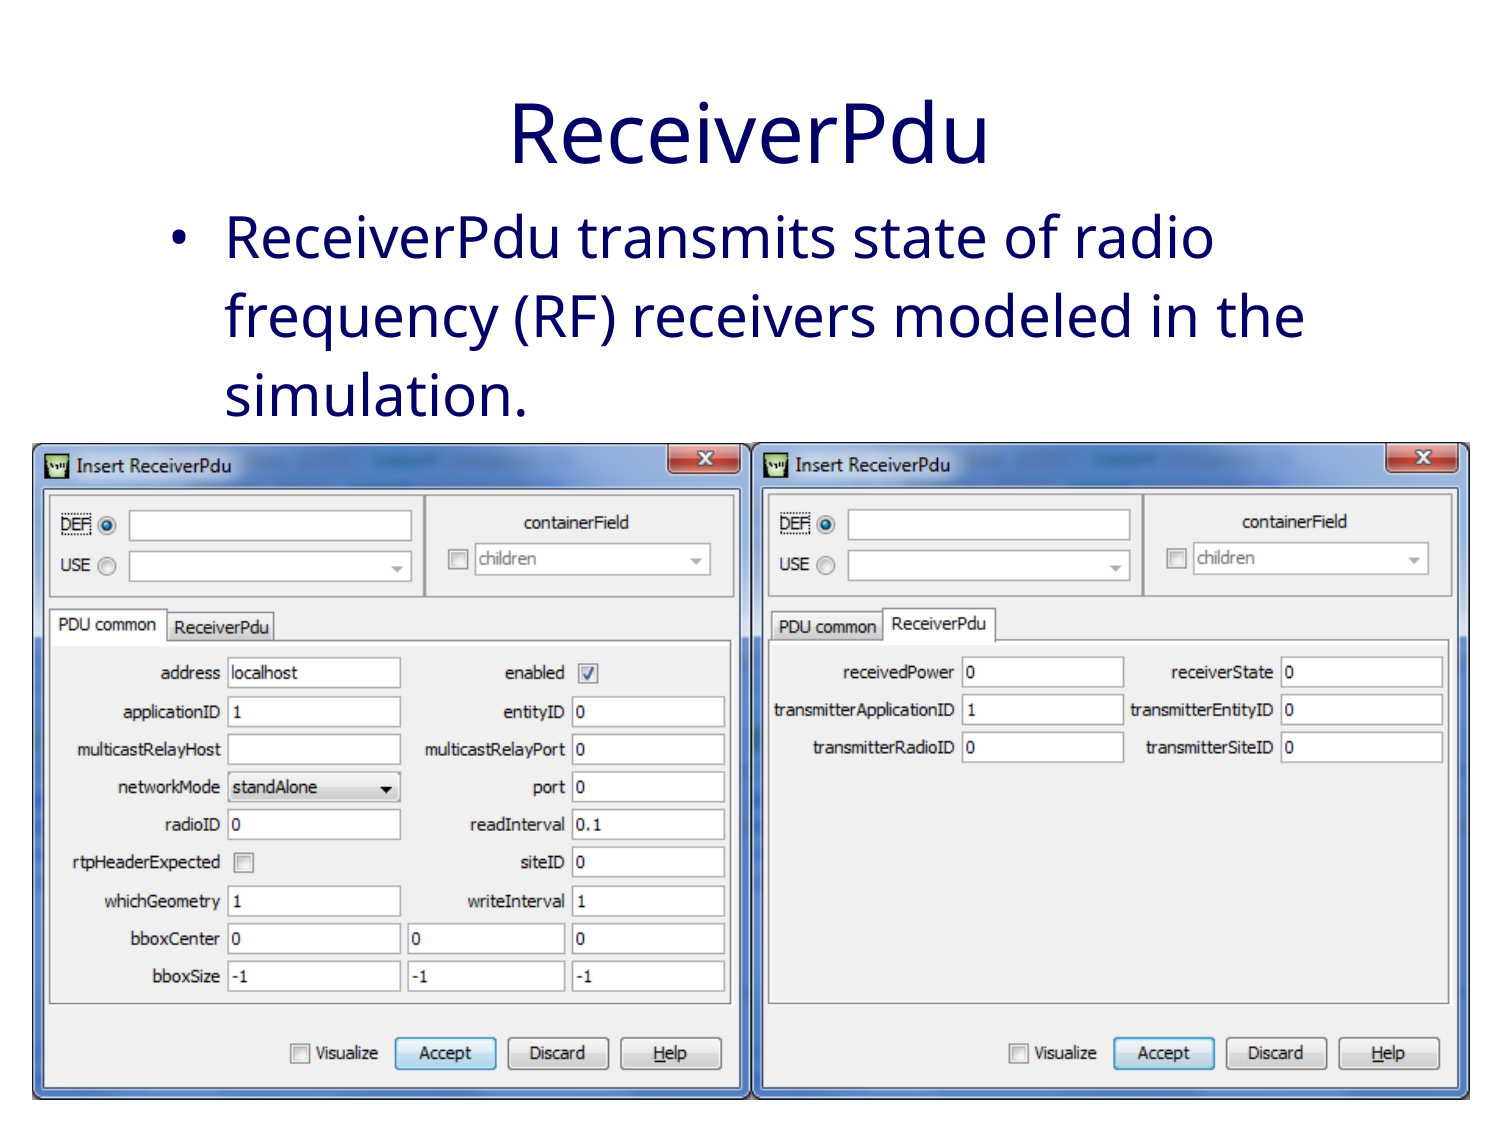

# ReceiverPdu
ReceiverPdu transmits state of radio frequency (RF) receivers modeled in the simulation.
Exposes fields for ReceiverPdu node